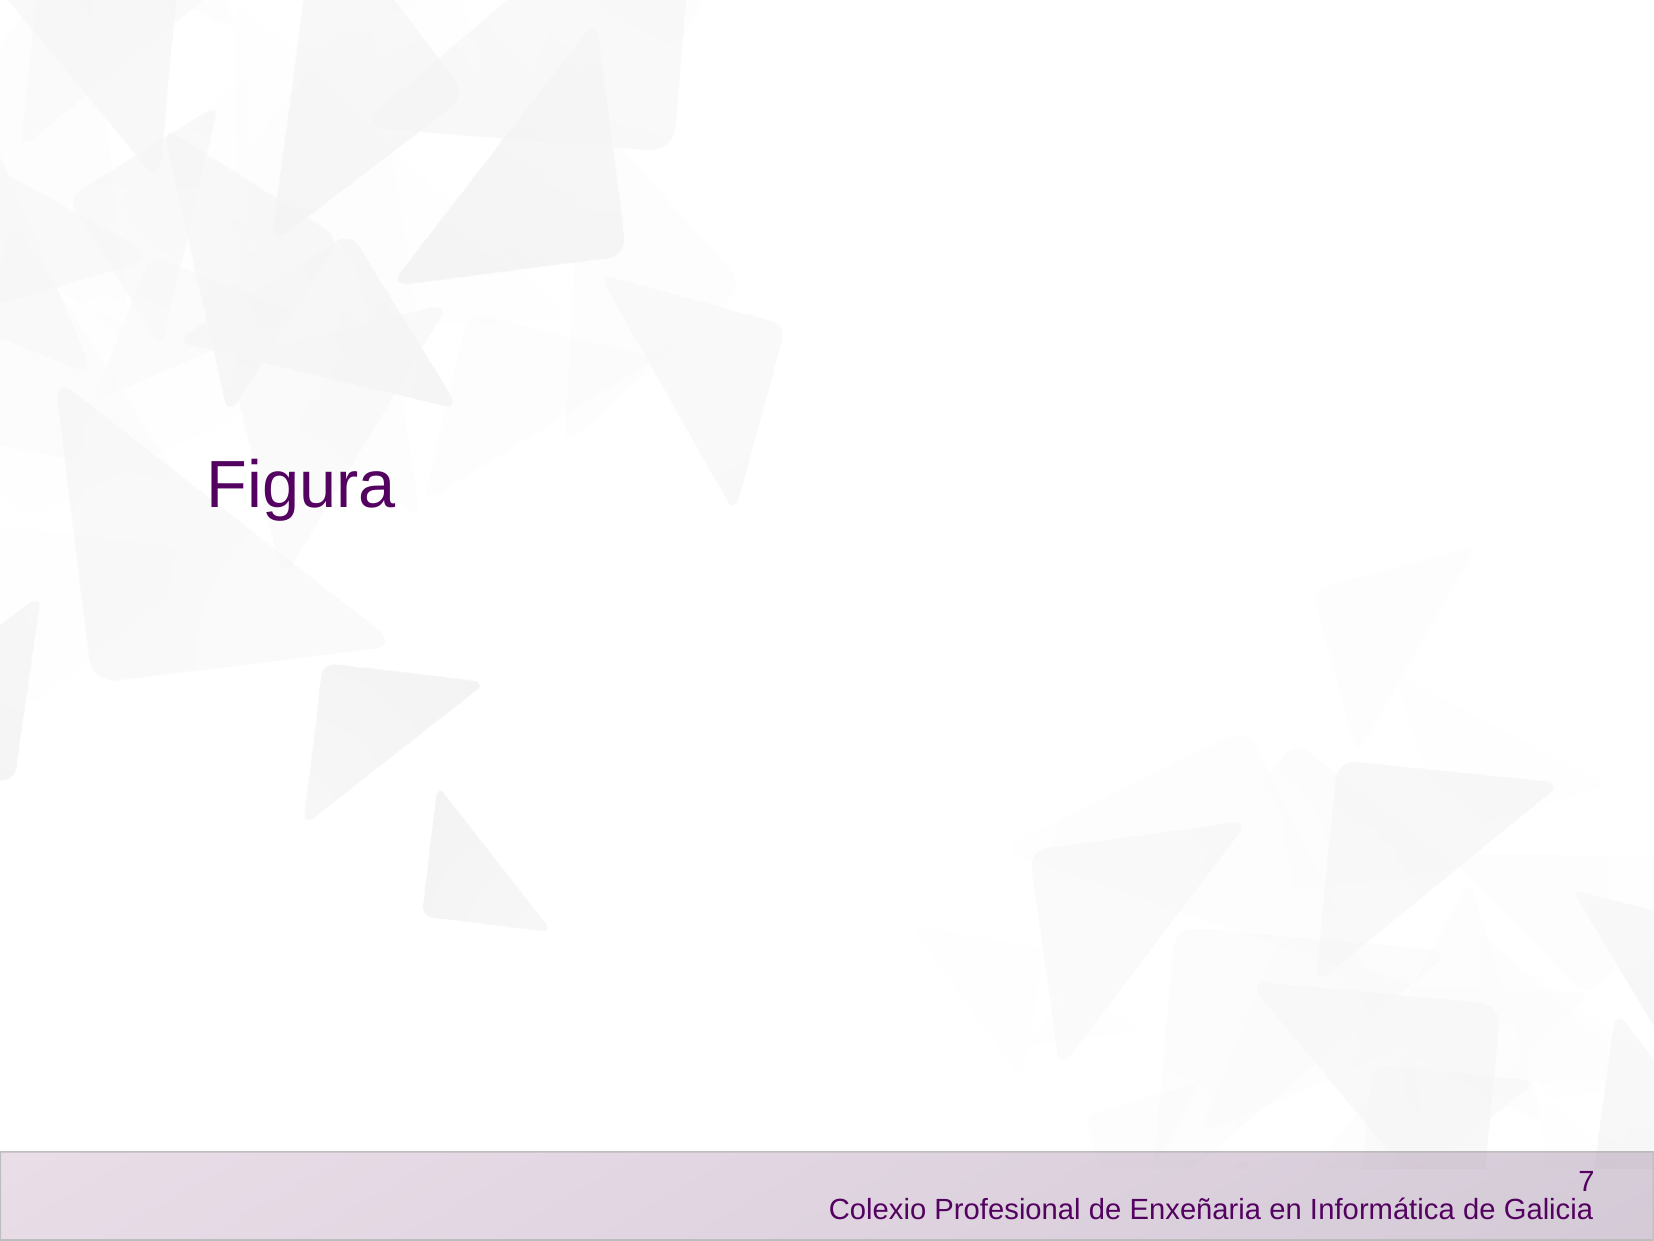

# Figura
7
Colexio Profesional de Enxeñaria en Informática de Galicia